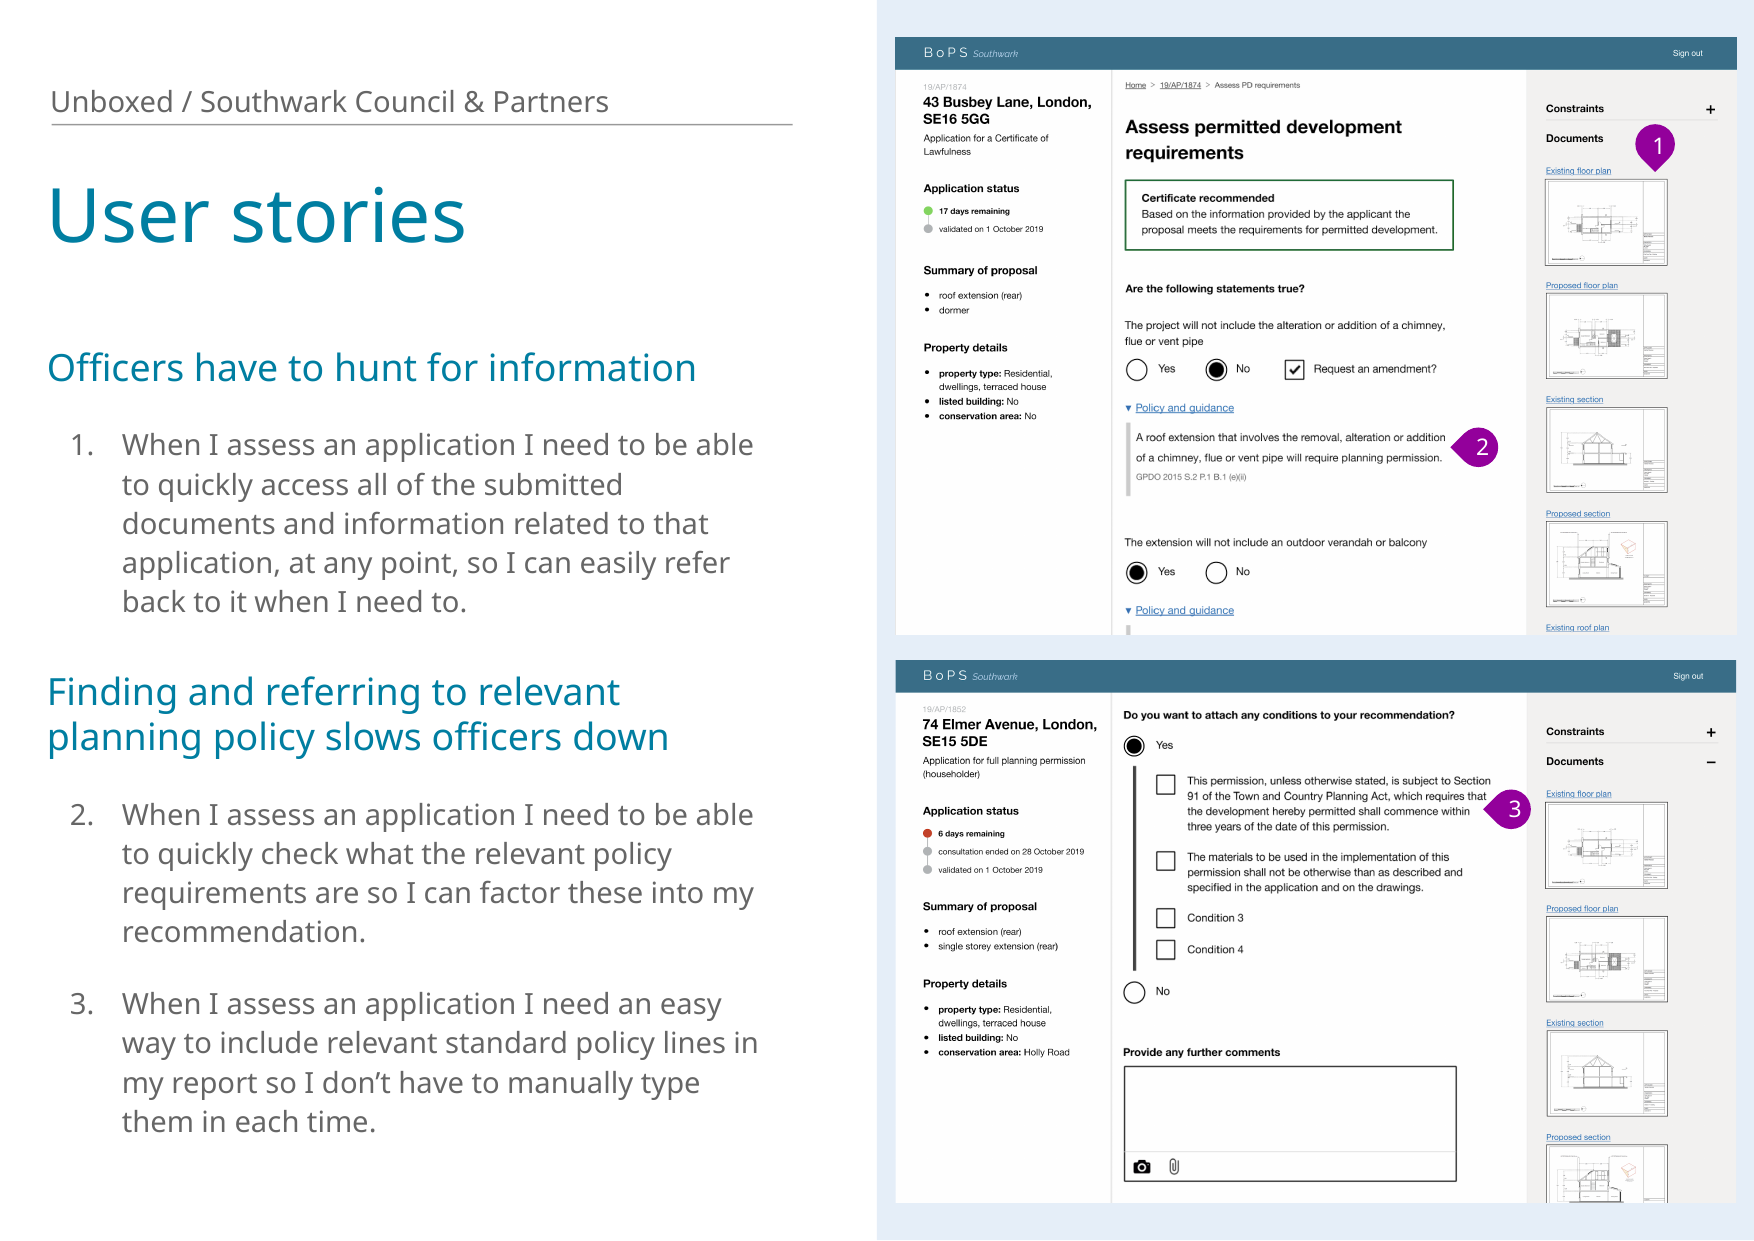

Unboxed / Southwark Council & Partners
1
User stories
Officers have to hunt for information
When I assess an application I need to be able to quickly access all of the submitted documents and information related to that application, at any point, so I can easily refer back to it when I need to.
Finding and referring to relevant planning policy slows officers down
When I assess an application I need to be able to quickly check what the relevant policy requirements are so I can factor these into my recommendation.
When I assess an application I need an easy way to include relevant standard policy lines in my report so I don’t have to manually type them in each time.
2
3